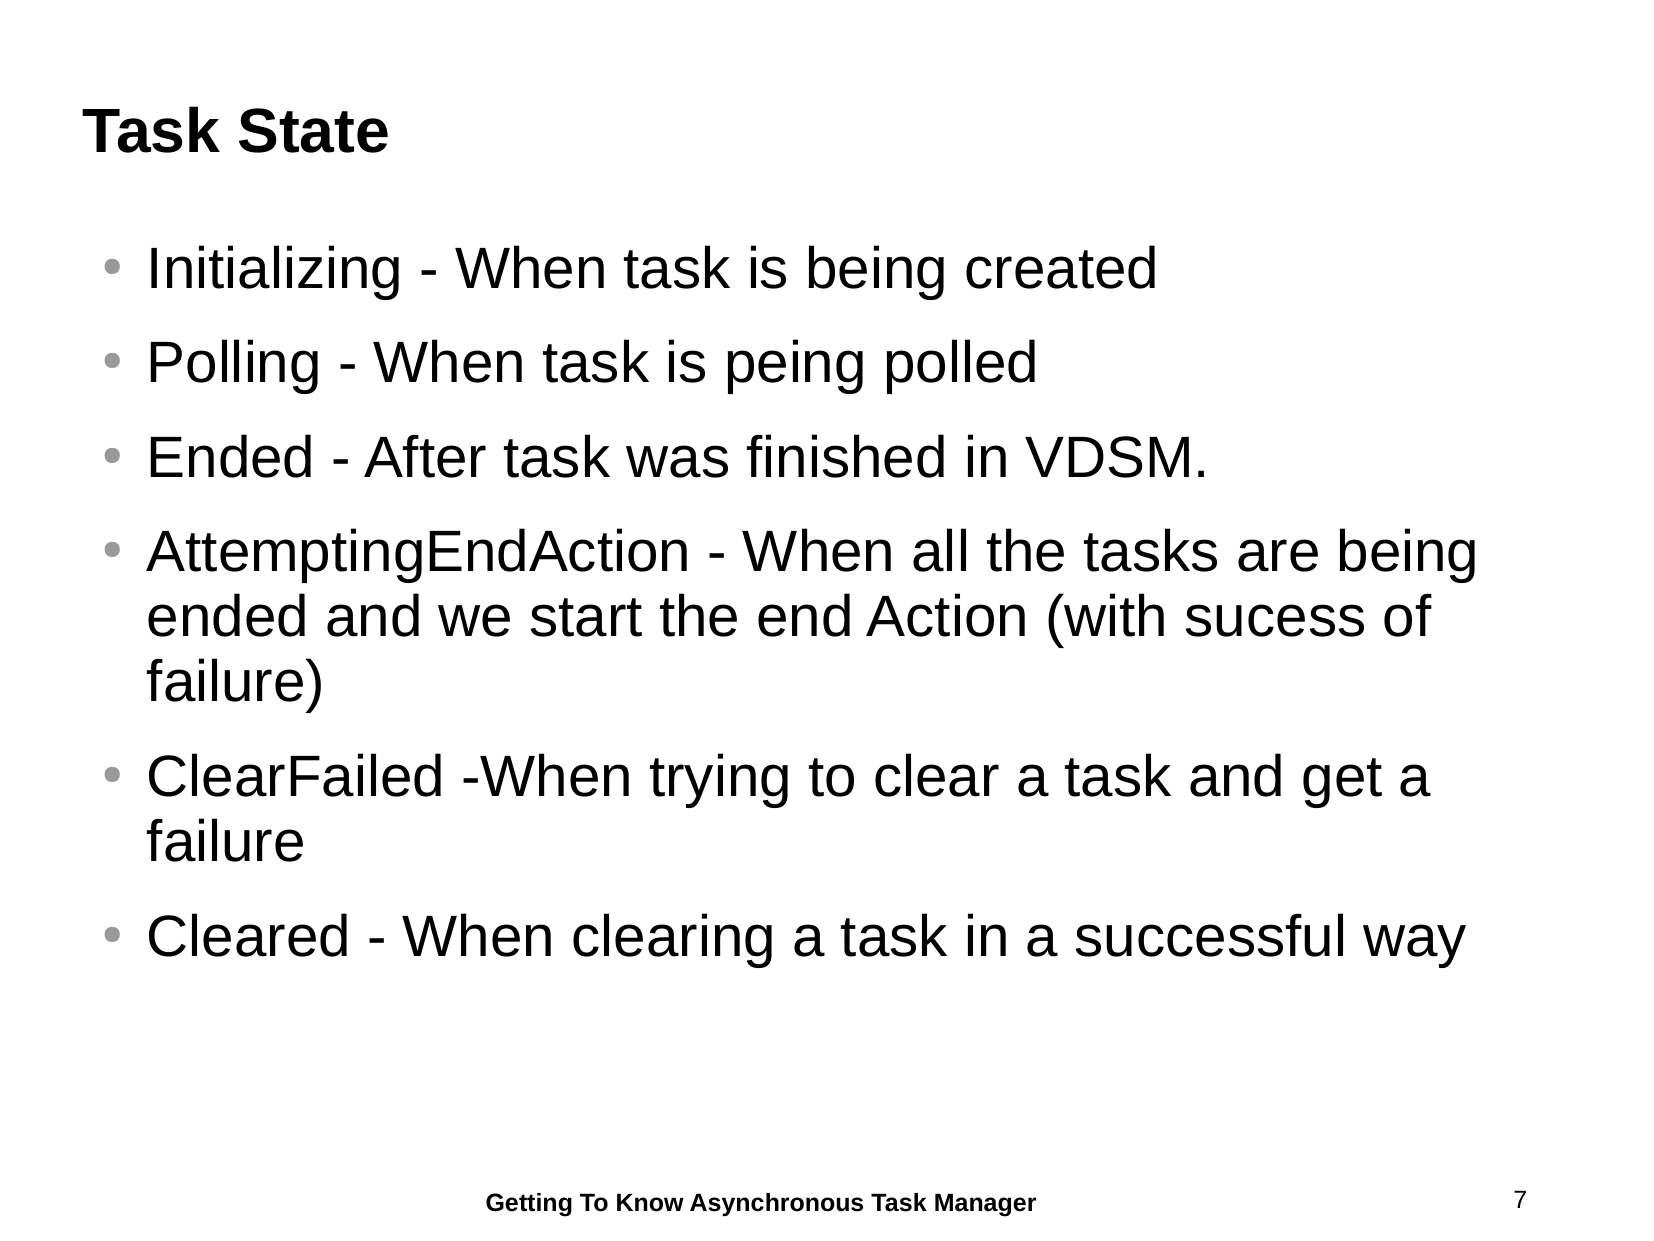

# Task State
Initializing - When task is being created
Polling - When task is peing polled
Ended - After task was finished in VDSM.
AttemptingEndAction - When all the tasks are being ended and we start the end Action (with sucess of failure)
ClearFailed -When trying to clear a task and get a failure
Cleared - When clearing a task in a successful way